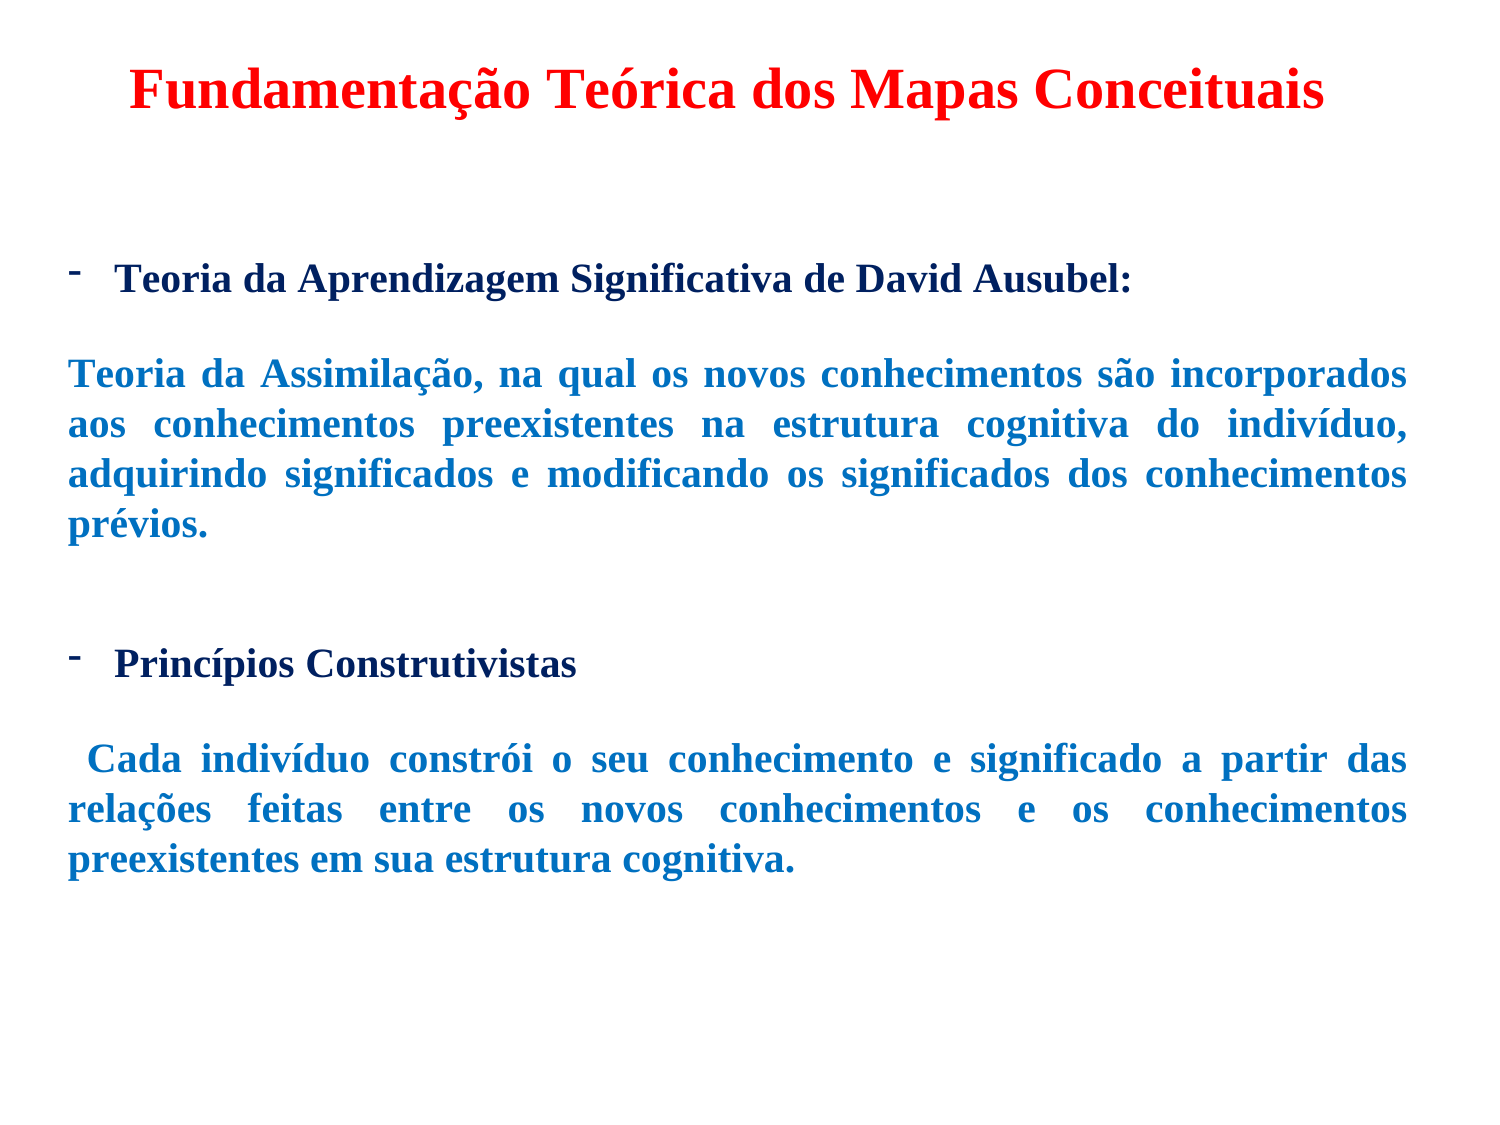

Fundamentação Teórica dos Mapas Conceituais
Teoria da Aprendizagem Significativa de David Ausubel:
Teoria da Assimilação, na qual os novos conhecimentos são incorporados aos conhecimentos preexistentes na estrutura cognitiva do indivíduo, adquirindo significados e modificando os significados dos conhecimentos prévios.
Princípios Construtivistas
 Cada indivíduo constrói o seu conhecimento e significado a partir das relações feitas entre os novos conhecimentos e os conhecimentos preexistentes em sua estrutura cognitiva.